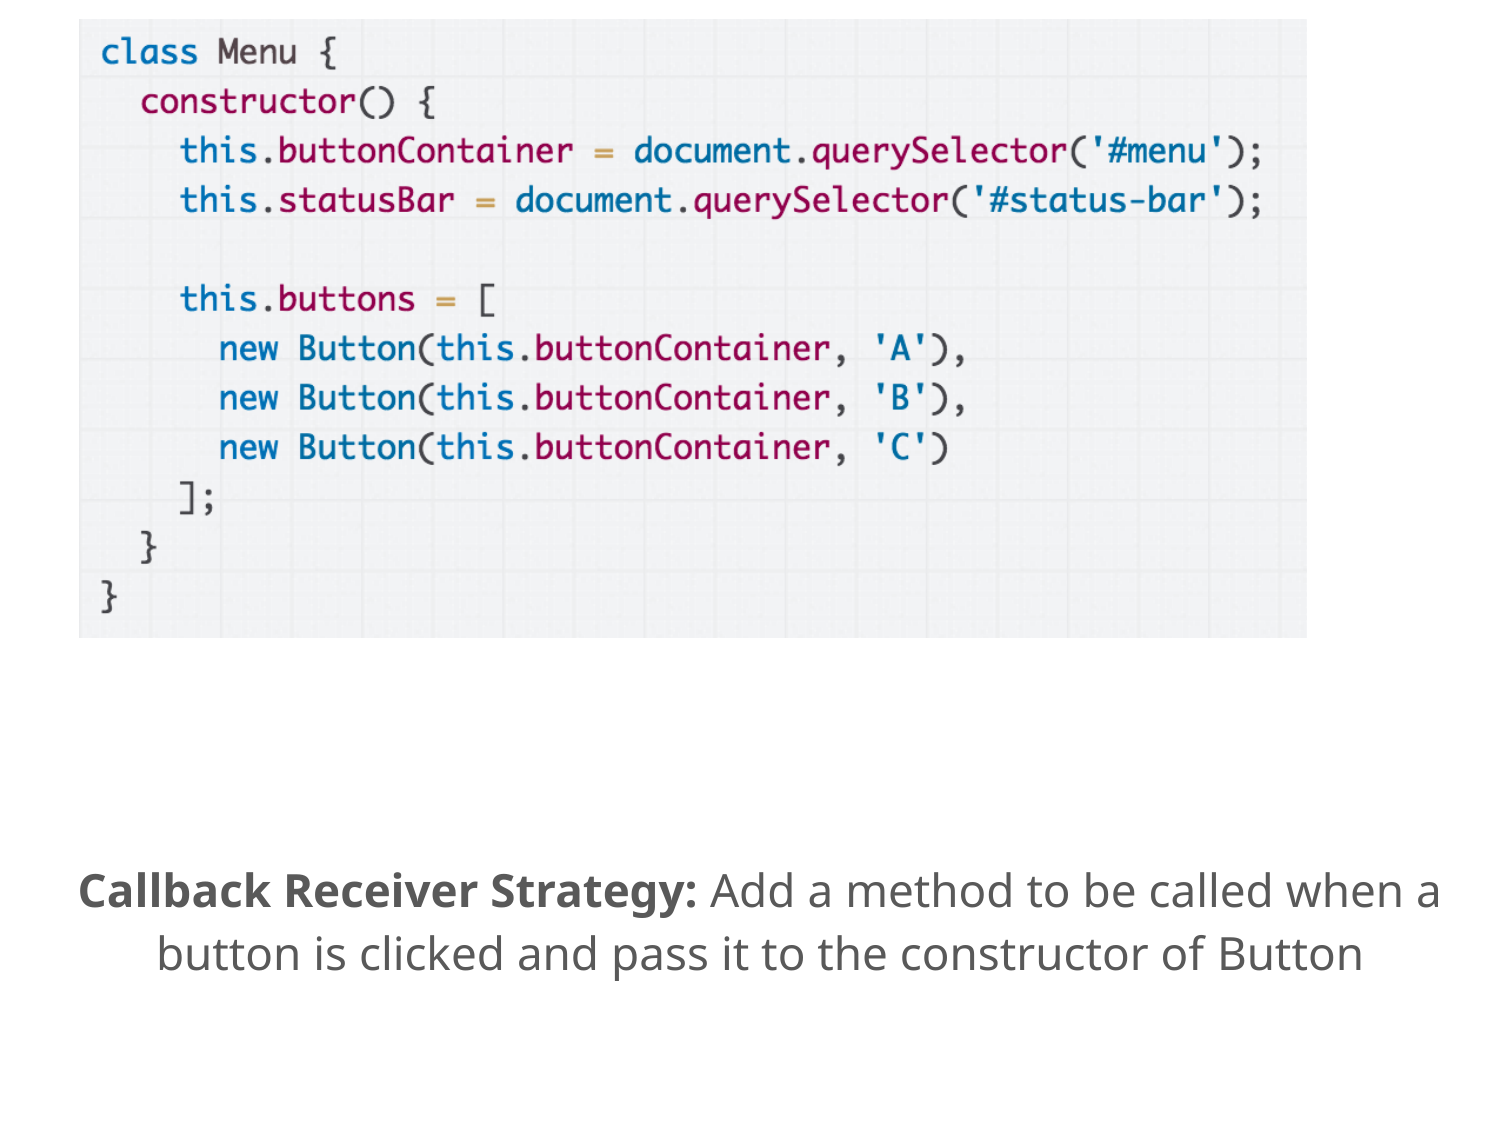

# Callback Receiver Strategy: Add a method to be called when a button is clicked and pass it to the constructor of Button